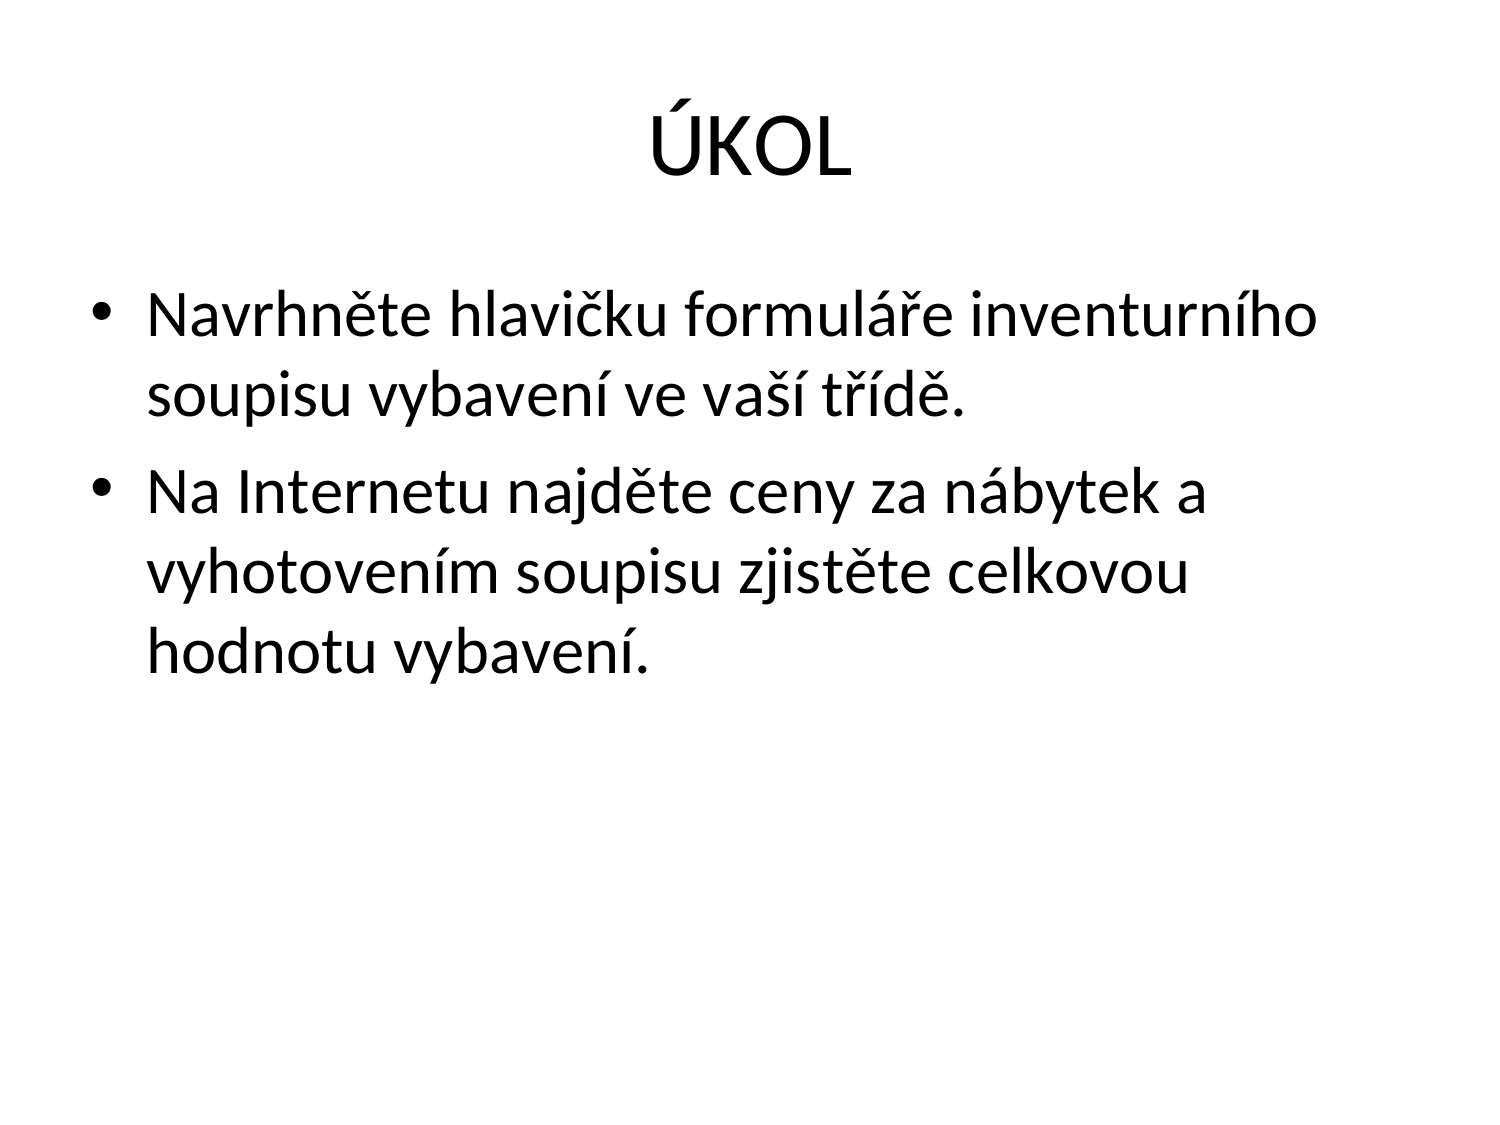

# ÚKOL
Navrhněte hlavičku formuláře inventurního soupisu vybavení ve vaší třídě.
Na Internetu najděte ceny za nábytek a vyhotovením soupisu zjistěte celkovou hodnotu vybavení.